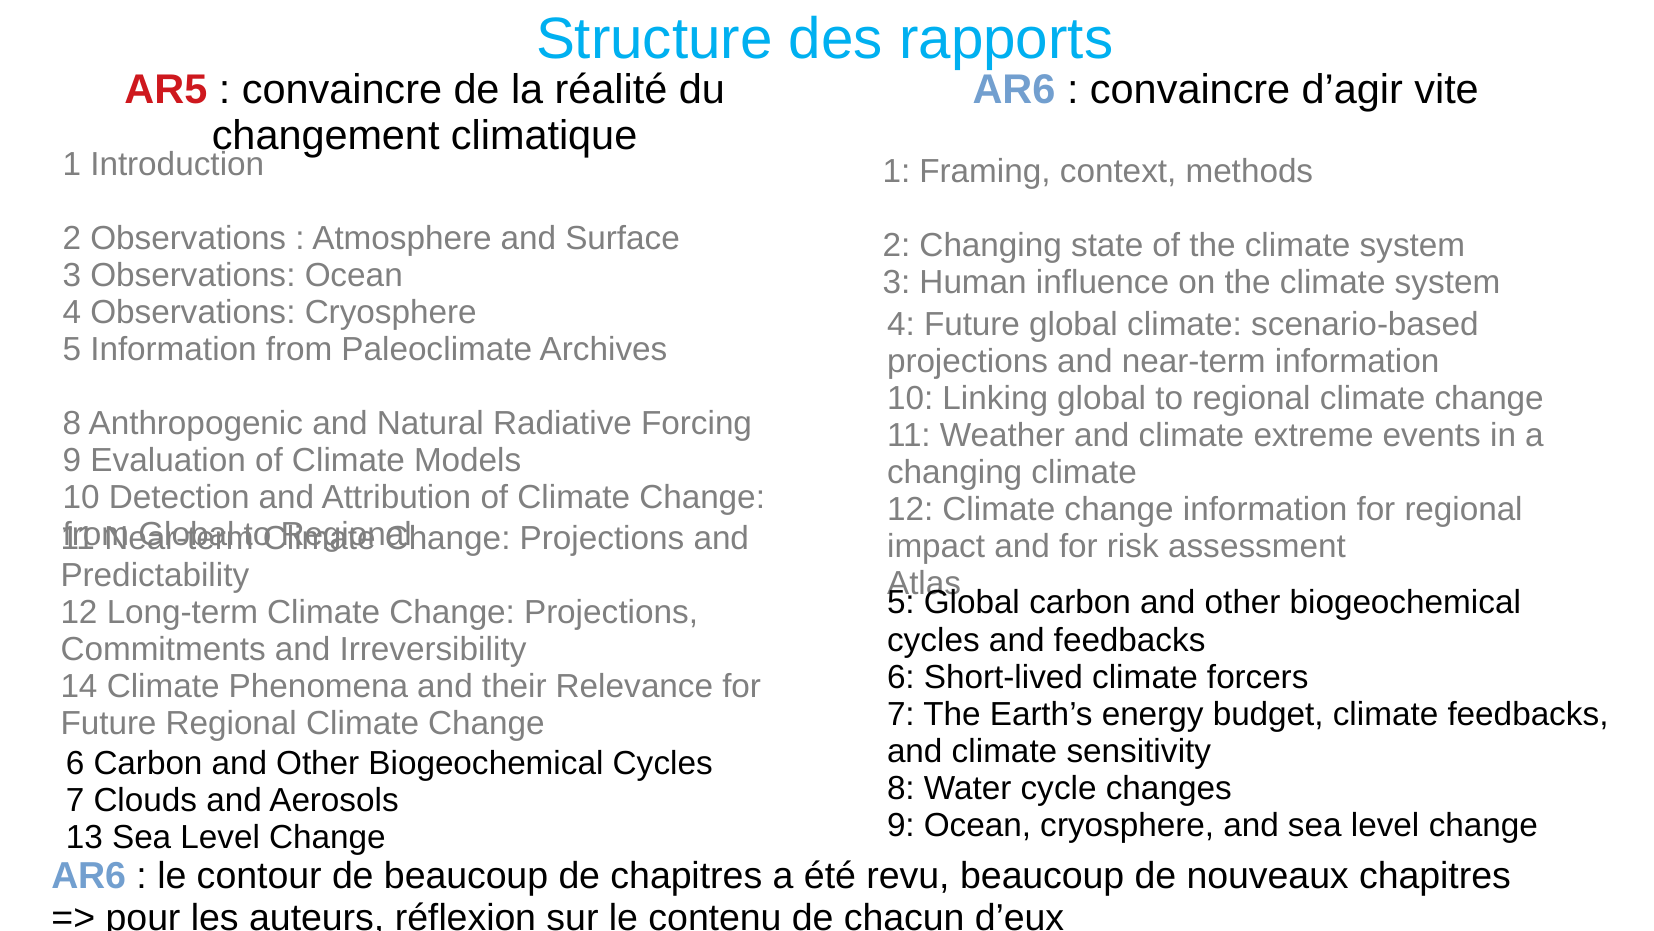

Structure des rapports
AR5 : convaincre de la réalité du changement climatique
AR6 : convaincre d’agir vite
1 Introduction
2 Observations : Atmosphere and Surface
3 Observations: Ocean
4 Observations: Cryosphere
5 Information from Paleoclimate Archives
8 Anthropogenic and Natural Radiative Forcing
9 Evaluation of Climate Models
10 Detection and Attribution of Climate Change: from Global to Regional
1: Framing, context, methods
2: Changing state of the climate system
3: Human influence on the climate system
4: Future global climate: scenario-based projections and near-term information
10: Linking global to regional climate change
11: Weather and climate extreme events in a changing climate
12: Climate change information for regional impact and for risk assessment
Atlas
11 Near-term Climate Change: Projections and Predictability
12 Long-term Climate Change: Projections, Commitments and Irreversibility
14 Climate Phenomena and their Relevance for Future Regional Climate Change
5: Global carbon and other biogeochemical cycles and feedbacks
6: Short-lived climate forcers
7: The Earth’s energy budget, climate feedbacks, and climate sensitivity
8: Water cycle changes
9: Ocean, cryosphere, and sea level change
6 Carbon and Other Biogeochemical Cycles
7 Clouds and Aerosols
13 Sea Level Change
AR6 : le contour de beaucoup de chapitres a été revu, beaucoup de nouveaux chapitres
=> pour les auteurs, réflexion sur le contenu de chacun d’eux